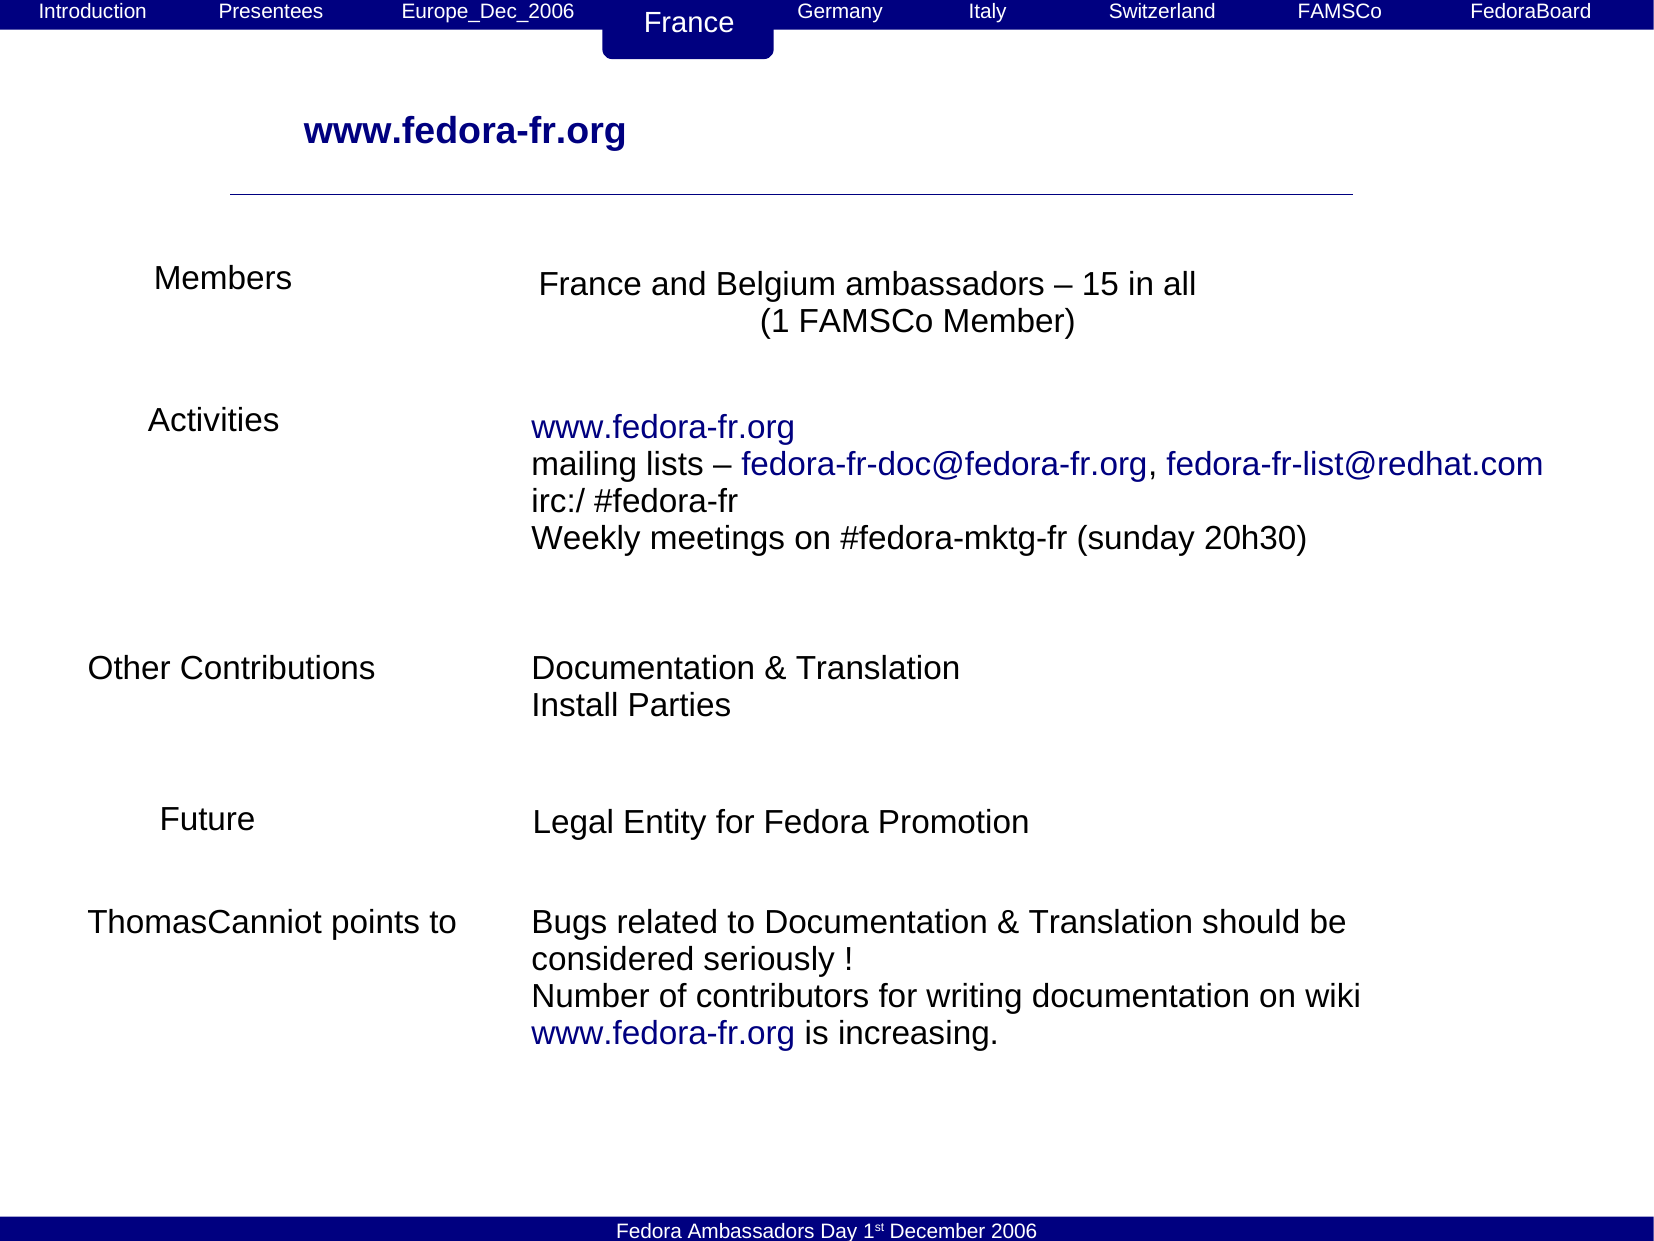

France
www.fedora-fr.org
Members
France and Belgium ambassadors – 15 in all
			(1 FAMSCo Member)
Activities
www.fedora-fr.org
mailing lists – fedora-fr-doc@fedora-fr.org, fedora-fr-list@redhat.com
irc:/ #fedora-fr
Weekly meetings on #fedora-mktg-fr (sunday 20h30)
Other Contributions
Documentation & Translation
Install Parties
Future
Legal Entity for Fedora Promotion
ThomasCanniot points to
Bugs related to Documentation & Translation should be considered seriously !
Number of contributors for writing documentation on wiki www.fedora-fr.org is increasing.